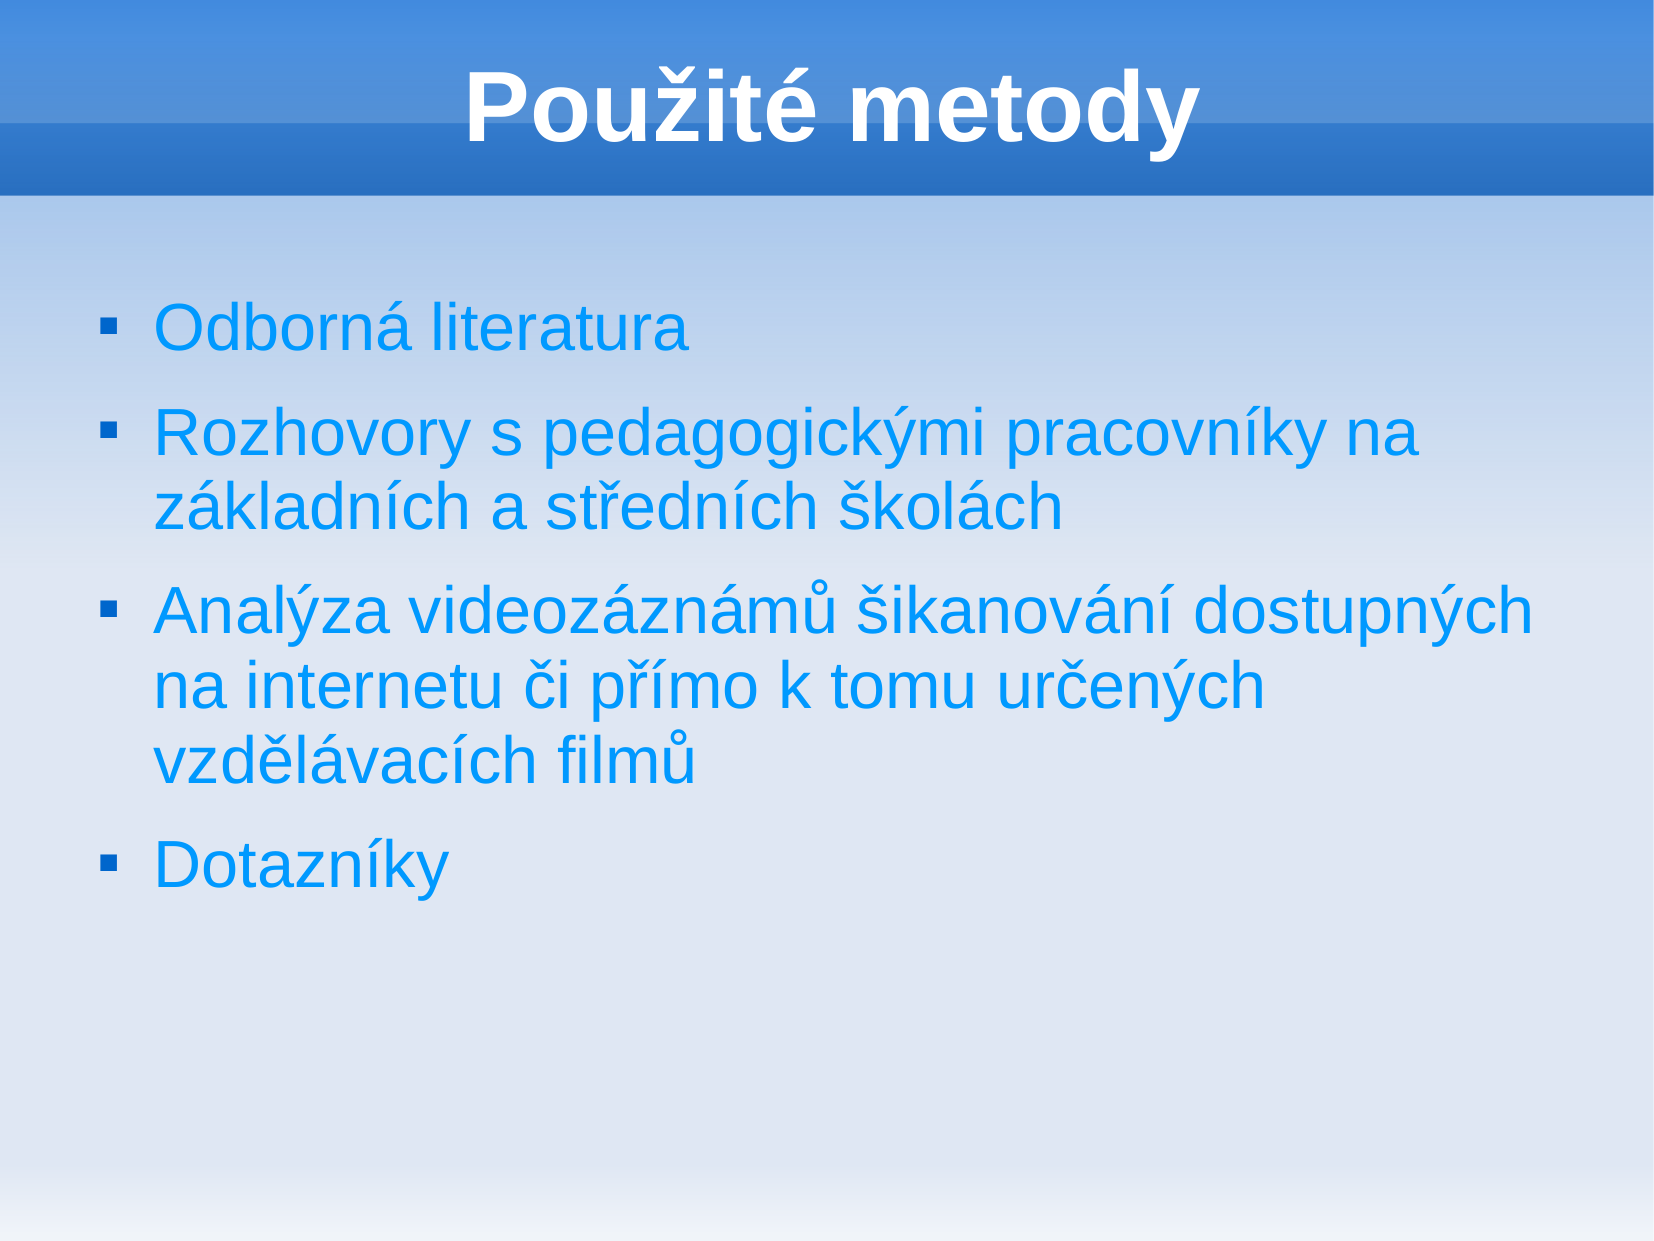

# Použité metody
Odborná literatura
Rozhovory s pedagogickými pracovníky na základních a středních školách
Analýza videozáznámů šikanování dostupných na internetu či přímo k tomu určených vzdělávacích filmů
Dotazníky